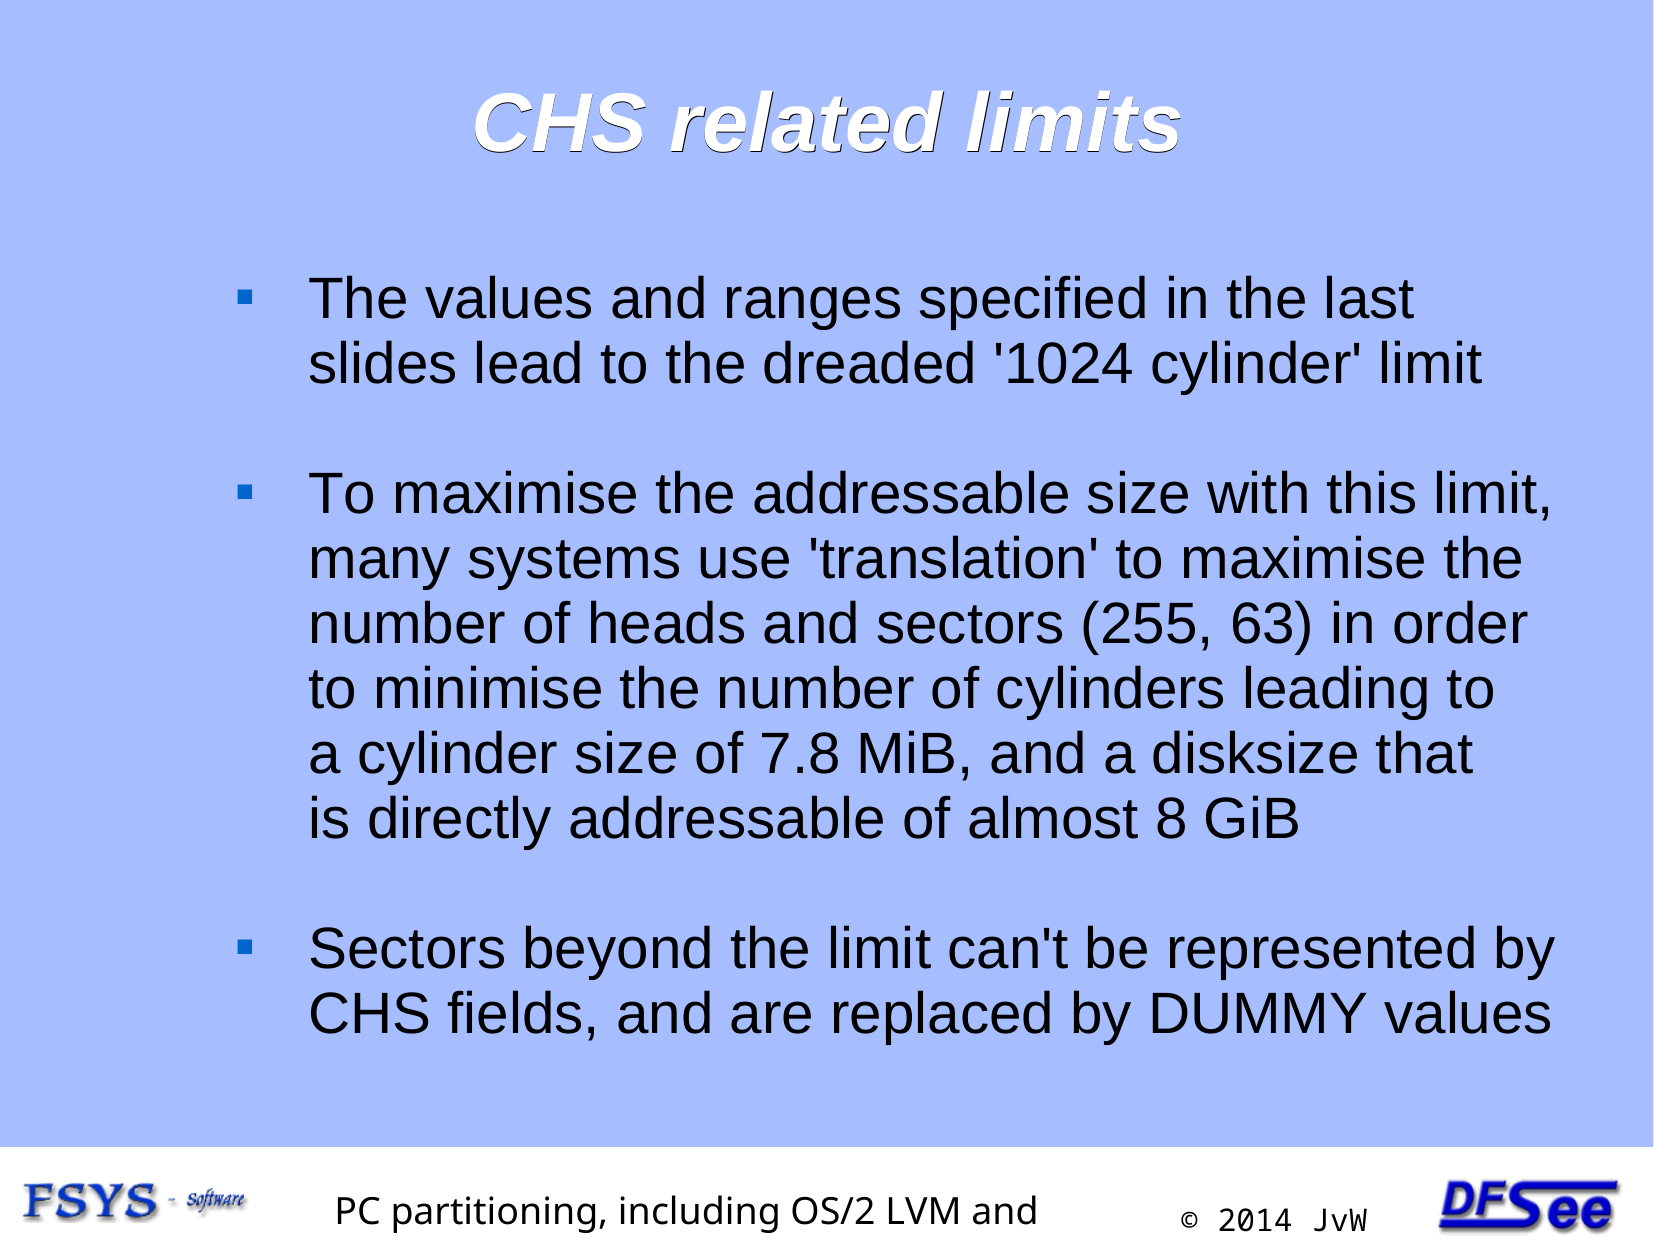

# CHS related limits
The values and ranges specified in the last
slides lead to the dreaded '1024 cylinder' limit
To maximise the addressable size with this limit,
many systems use 'translation' to maximise the
number of heads and sectors (255, 63) in order
to minimise the number of cylinders leading to
a cylinder size of 7.8 MiB, and a disksize that
is directly addressable of almost 8 GiB
Sectors beyond the limit can't be represented by
CHS fields, and are replaced by DUMMY values